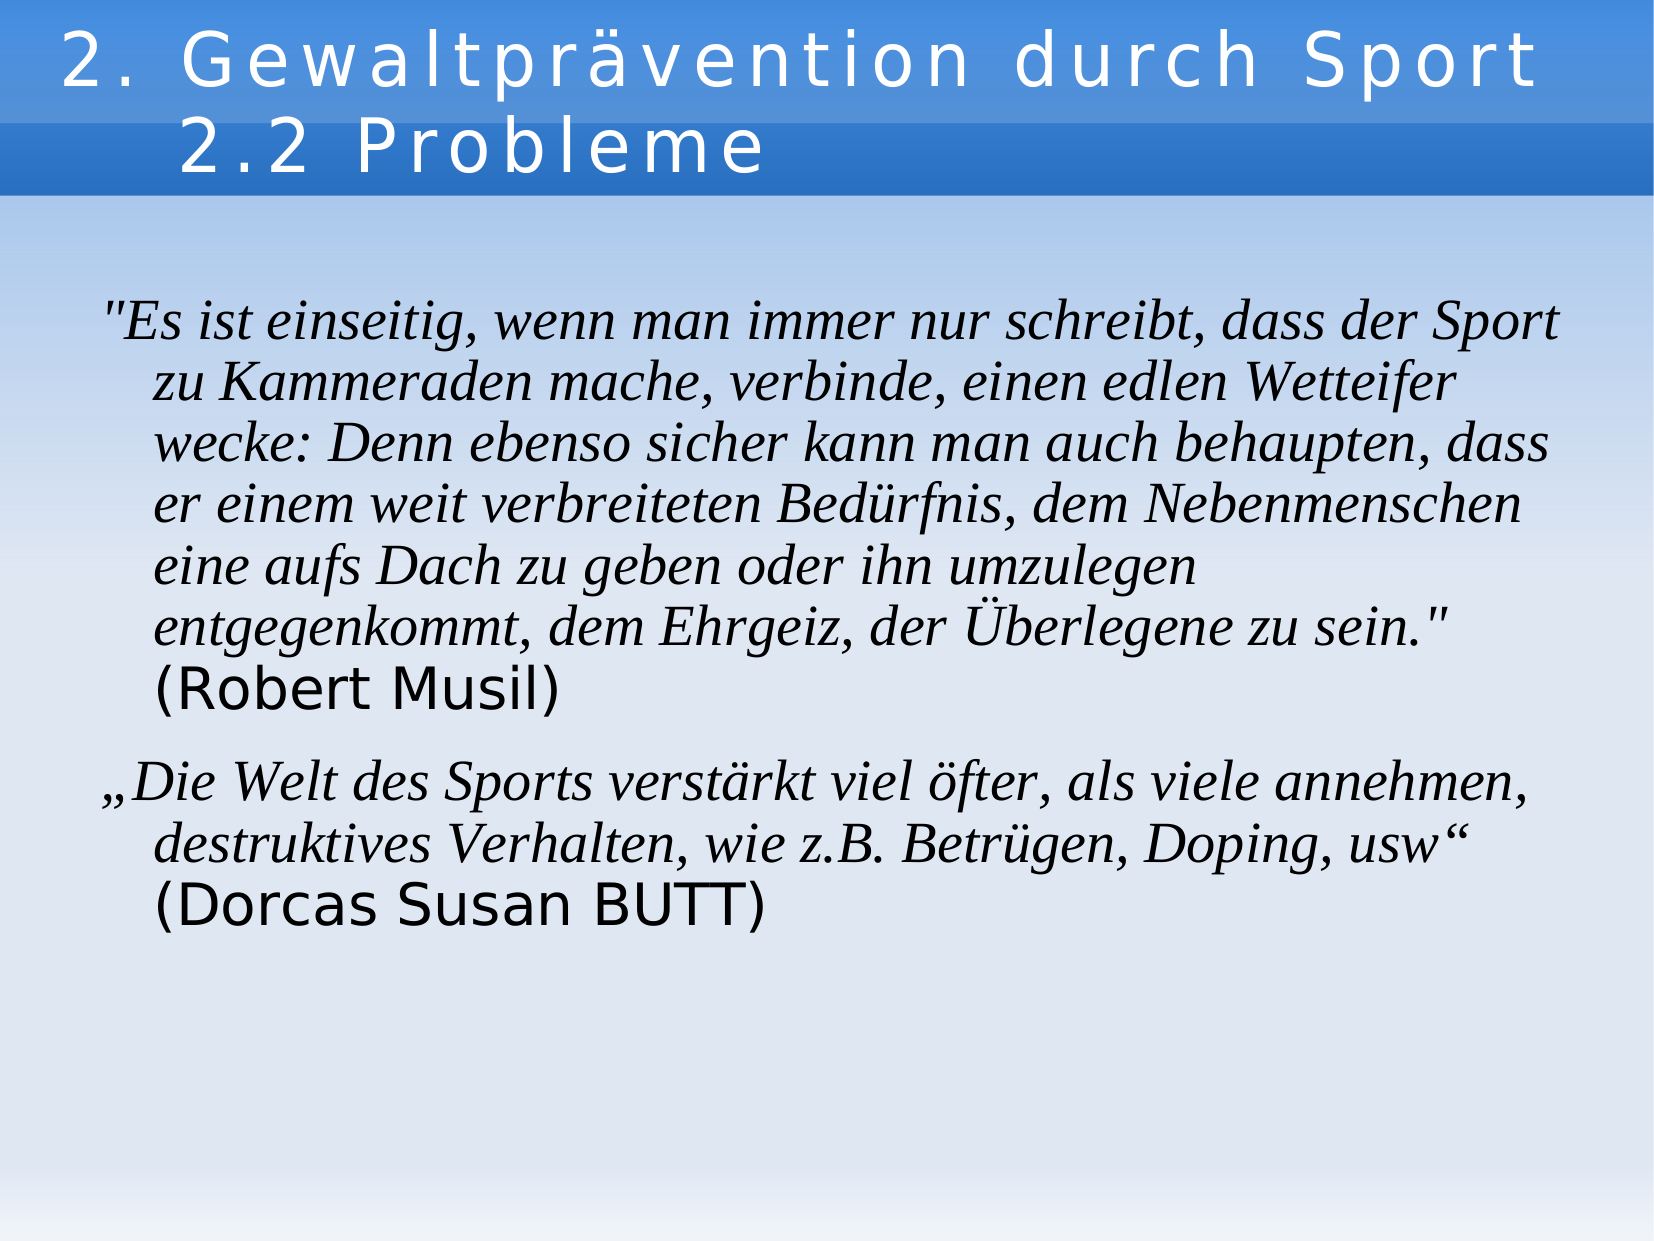

# 2. Gewaltprävention durch Sport 2.2 Probleme
"Es ist einseitig, wenn man immer nur schreibt, dass der Sport zu Kammeraden mache, verbinde, einen edlen Wetteifer wecke: Denn ebenso sicher kann man auch behaupten, dass er einem weit verbreiteten Bedürfnis, dem Nebenmenschen eine aufs Dach zu geben oder ihn umzulegen entgegenkommt, dem Ehrgeiz, der Überlegene zu sein."
(Robert Musil)
„Die Welt des Sports verstärkt viel öfter, als viele annehmen, destruktives Verhalten, wie z.B. Betrügen, Doping, usw“
(Dorcas Susan BUTT)